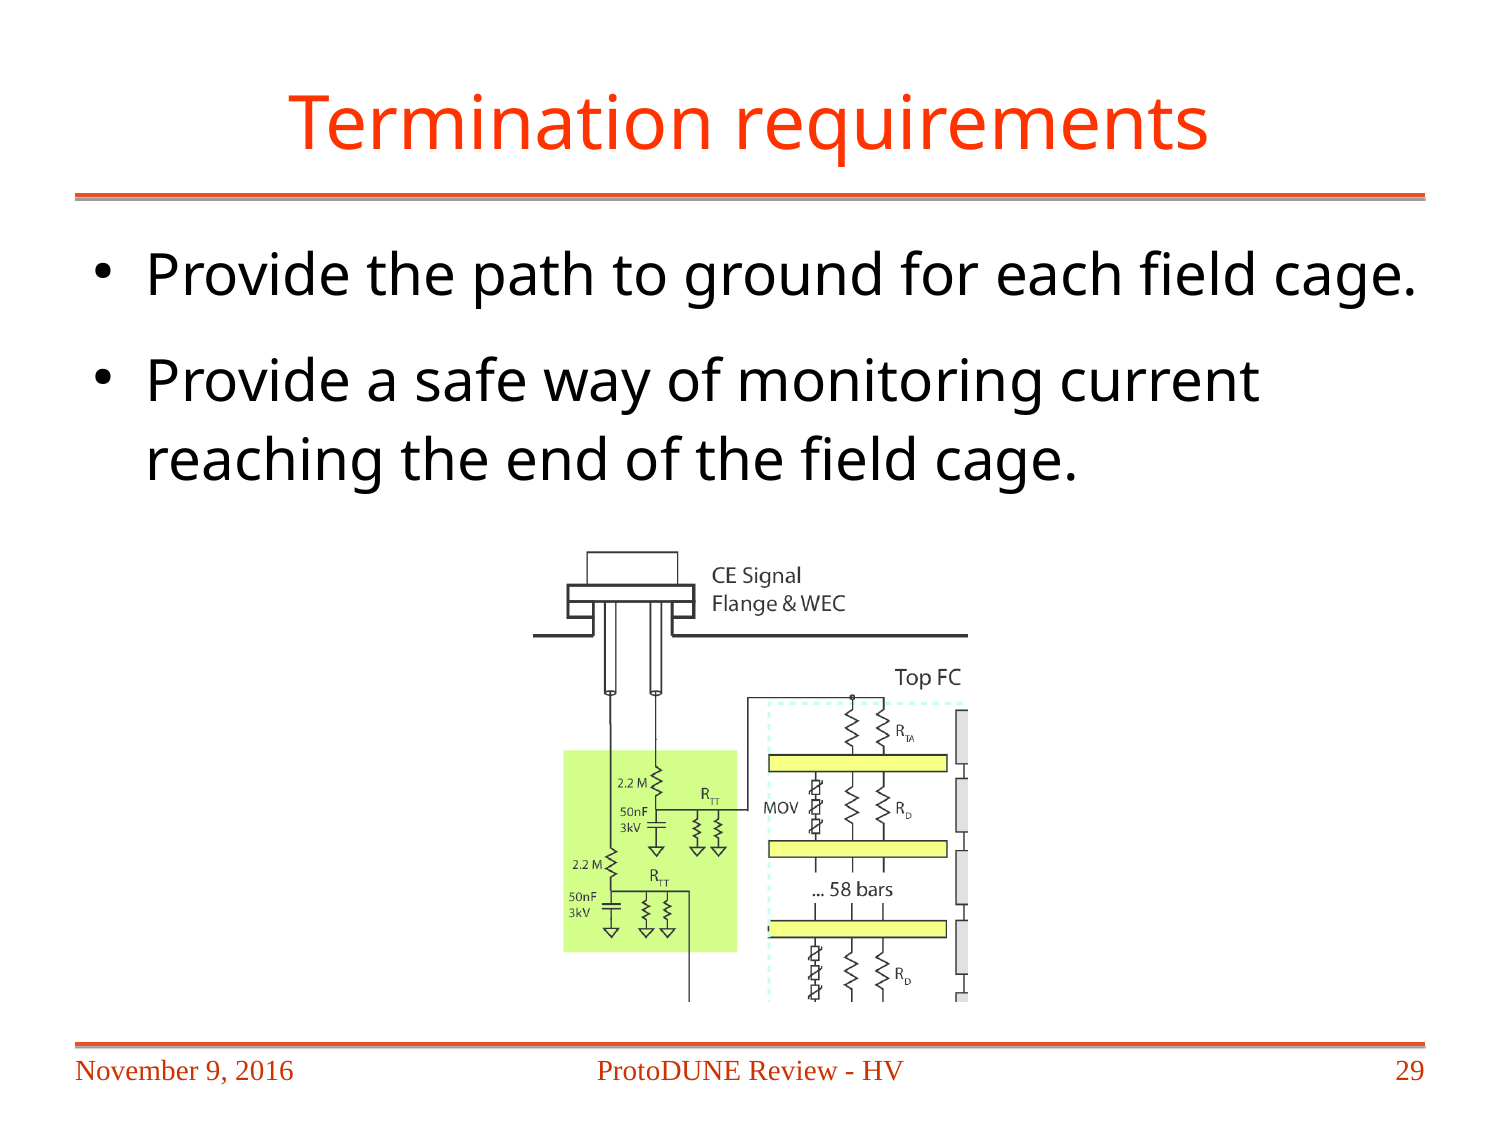

# Termination requirements
Provide the path to ground for each field cage.
Provide a safe way of monitoring current reaching the end of the field cage.
November 9, 2016
ProtoDUNE Review - HV
29